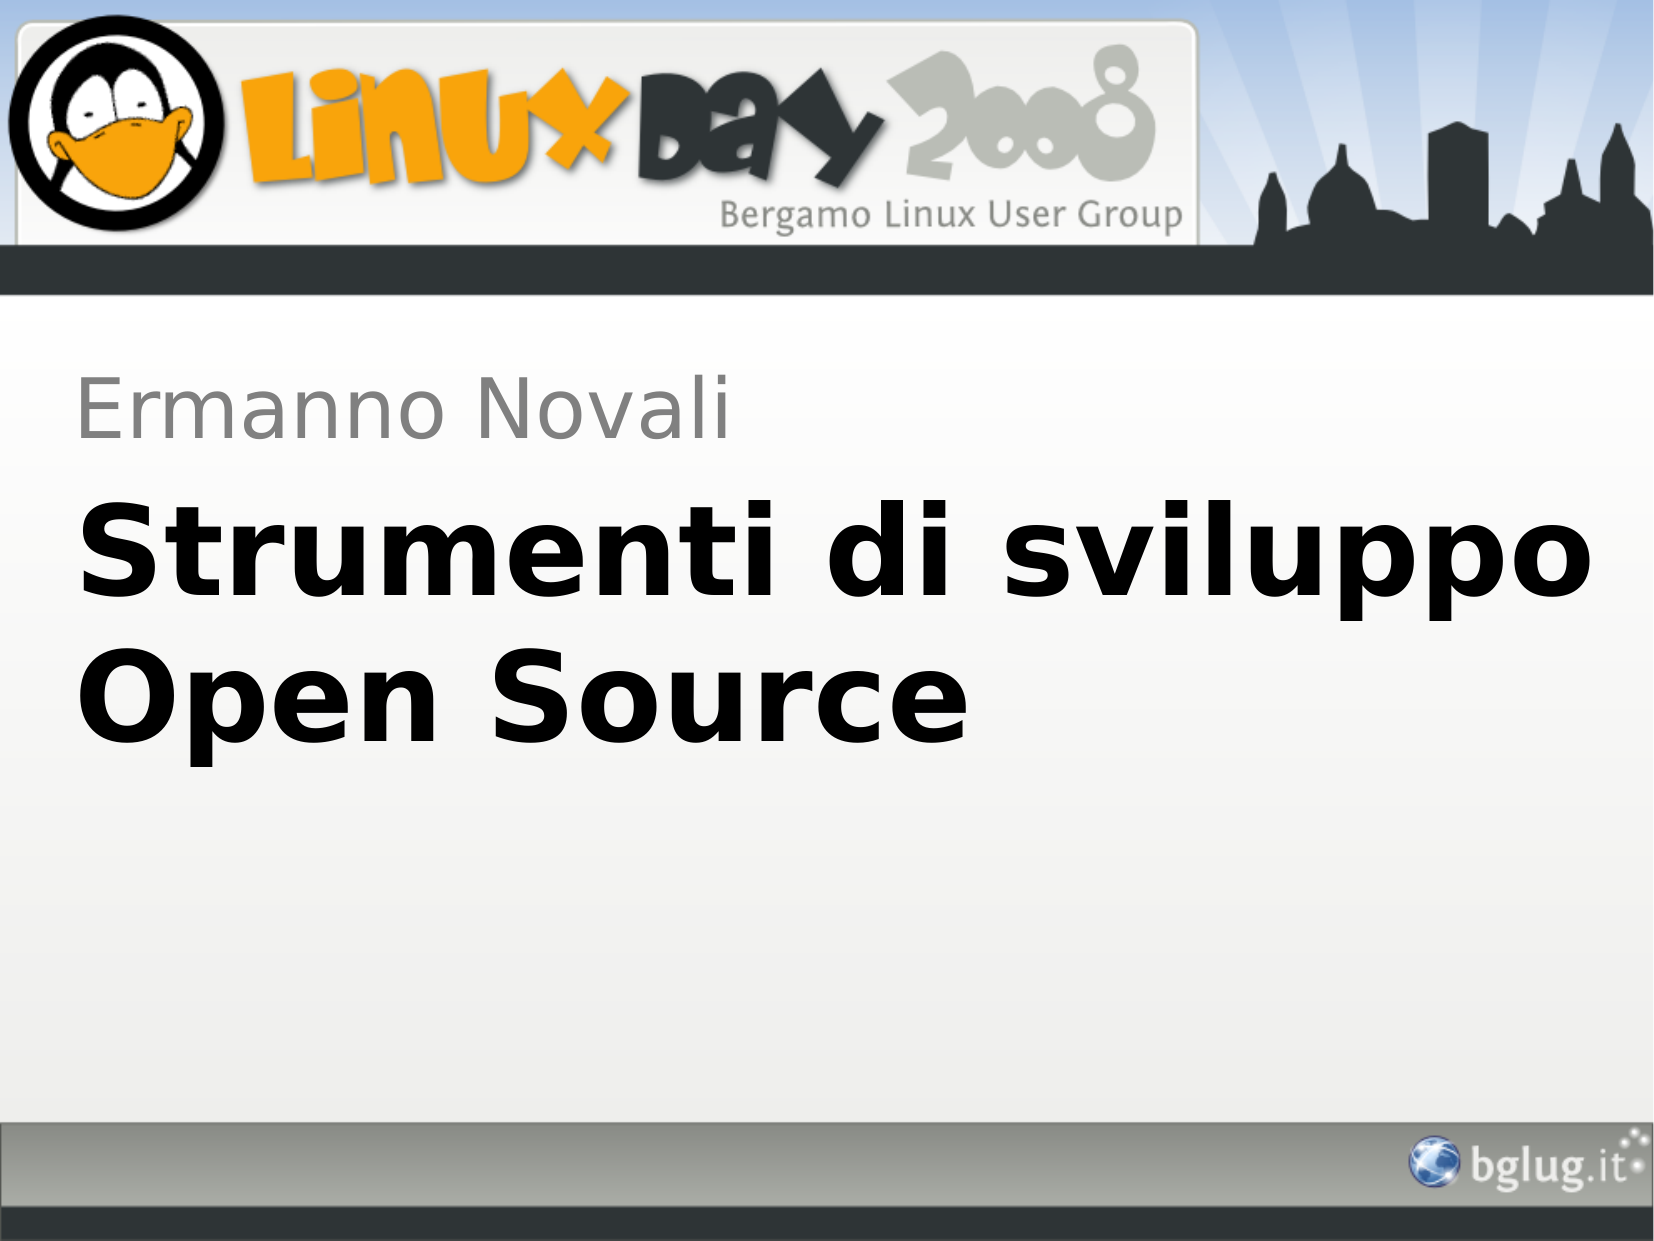

Ermanno Novali
Strumenti di sviluppo
Open Source